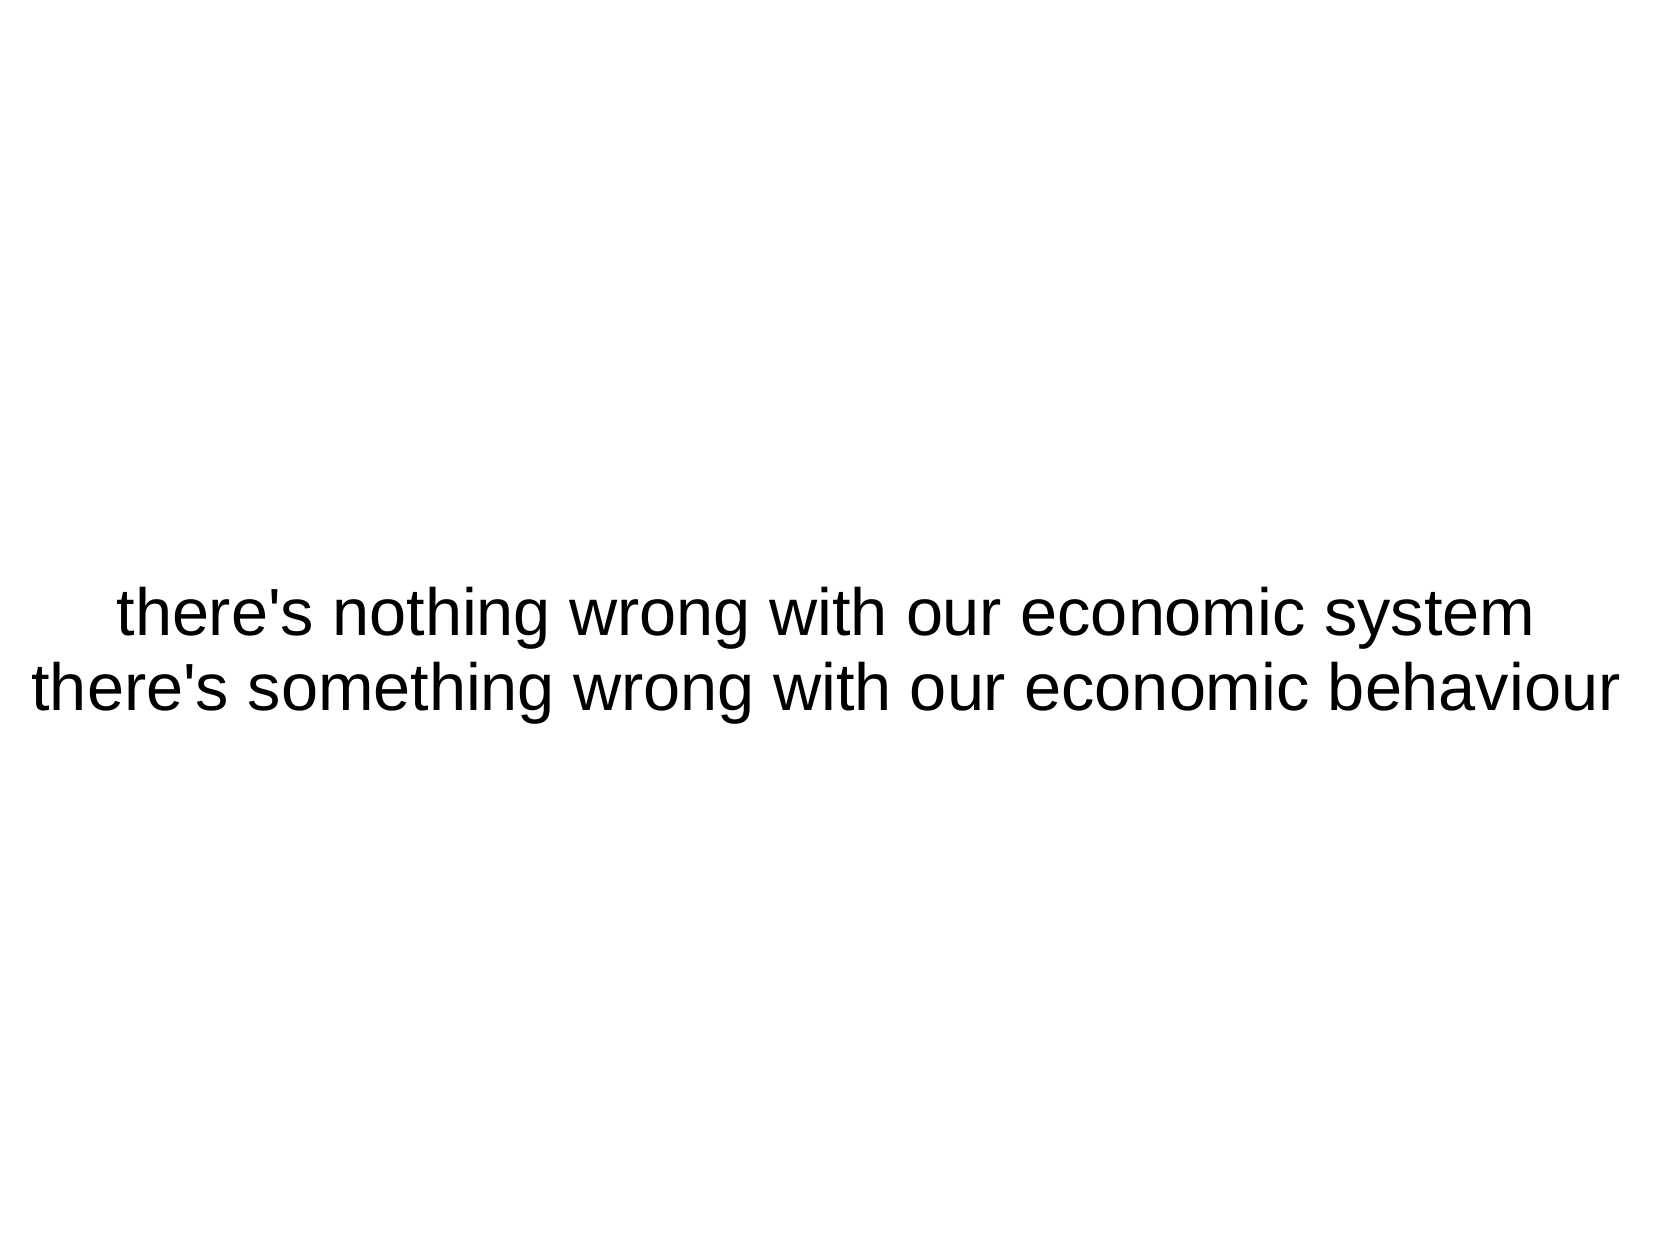

#
there's nothing wrong with our economic system
there's something wrong with our economic behaviour